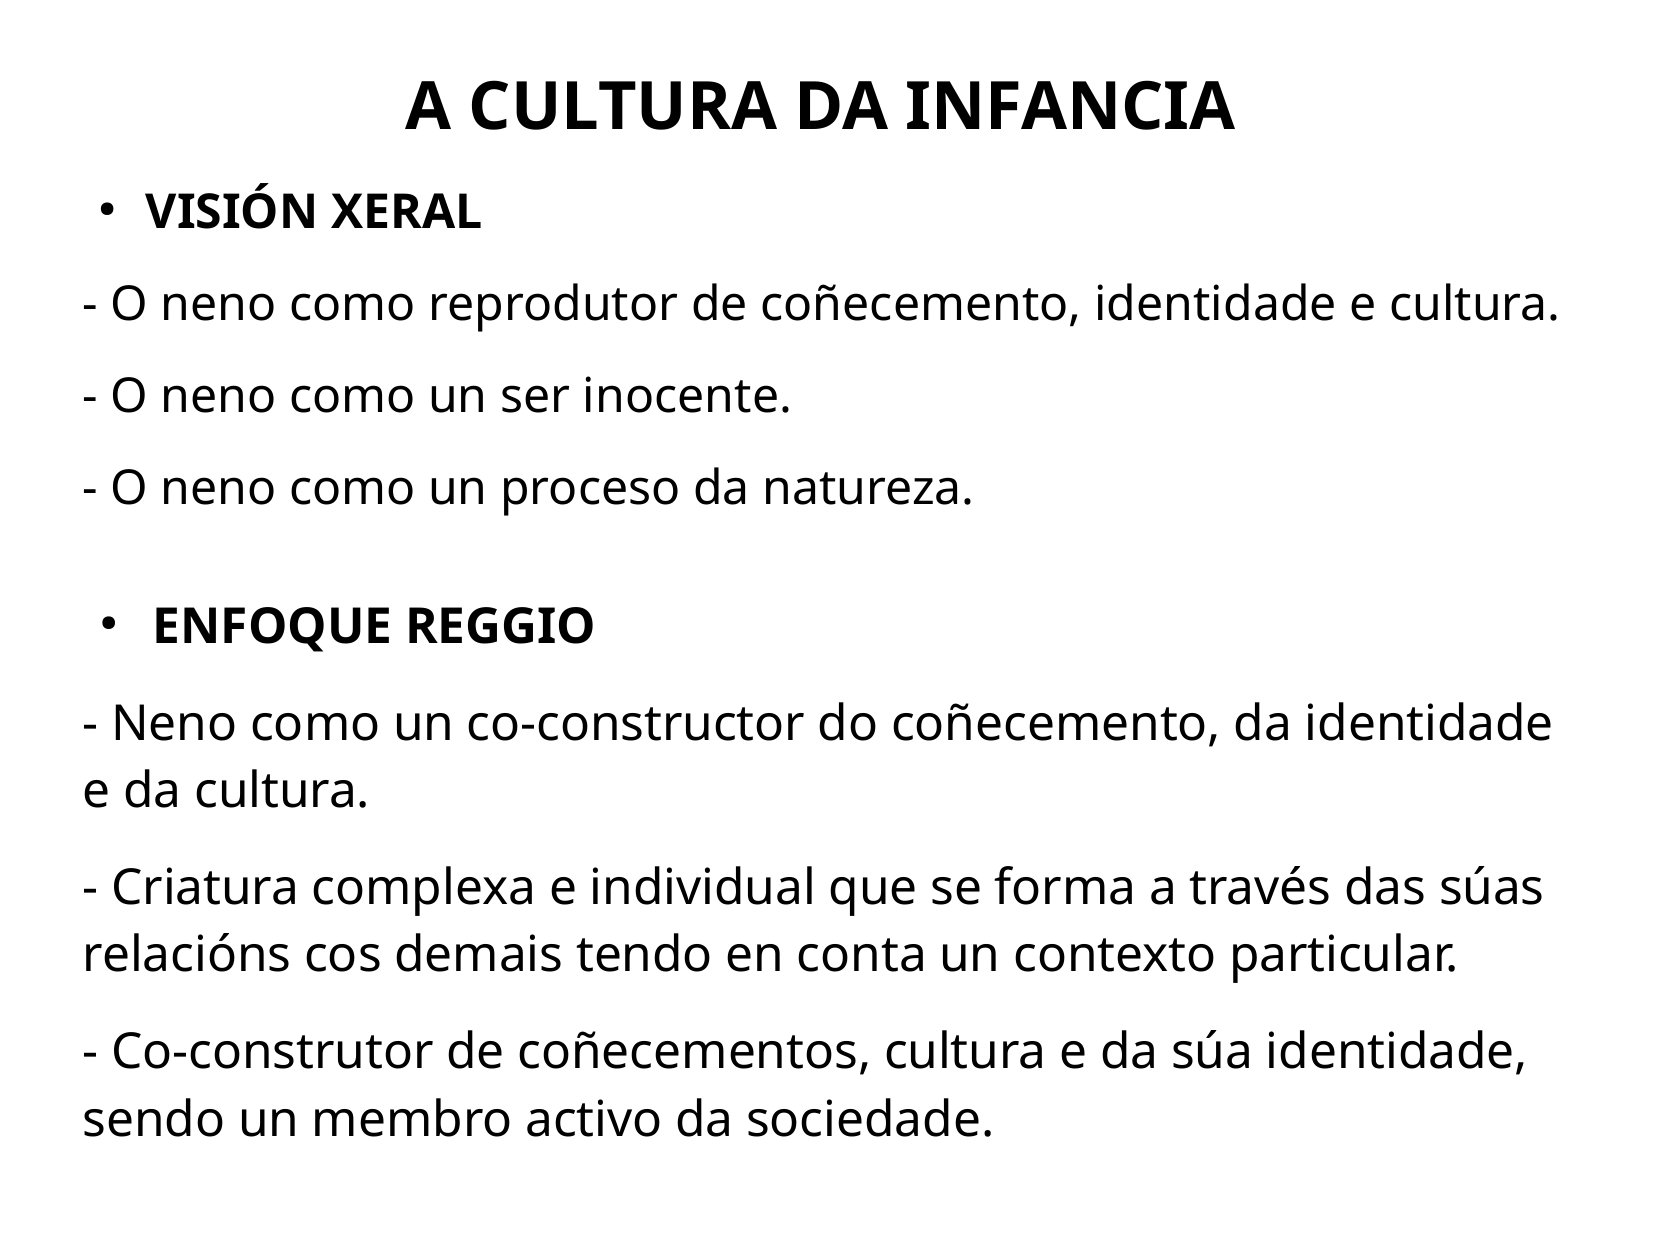

# A CULTURA DA INFANCIA
VISIÓN XERAL
- O neno como reprodutor de coñecemento, identidade e cultura.
- O neno como un ser inocente.
- O neno como un proceso da natureza.
ENFOQUE REGGIO
- Neno como un co-constructor do coñecemento, da identidade e da cultura.
- Criatura complexa e individual que se forma a través das súas relacións cos demais tendo en conta un contexto particular.
- Co-construtor de coñecementos, cultura e da súa identidade, sendo un membro activo da sociedade.